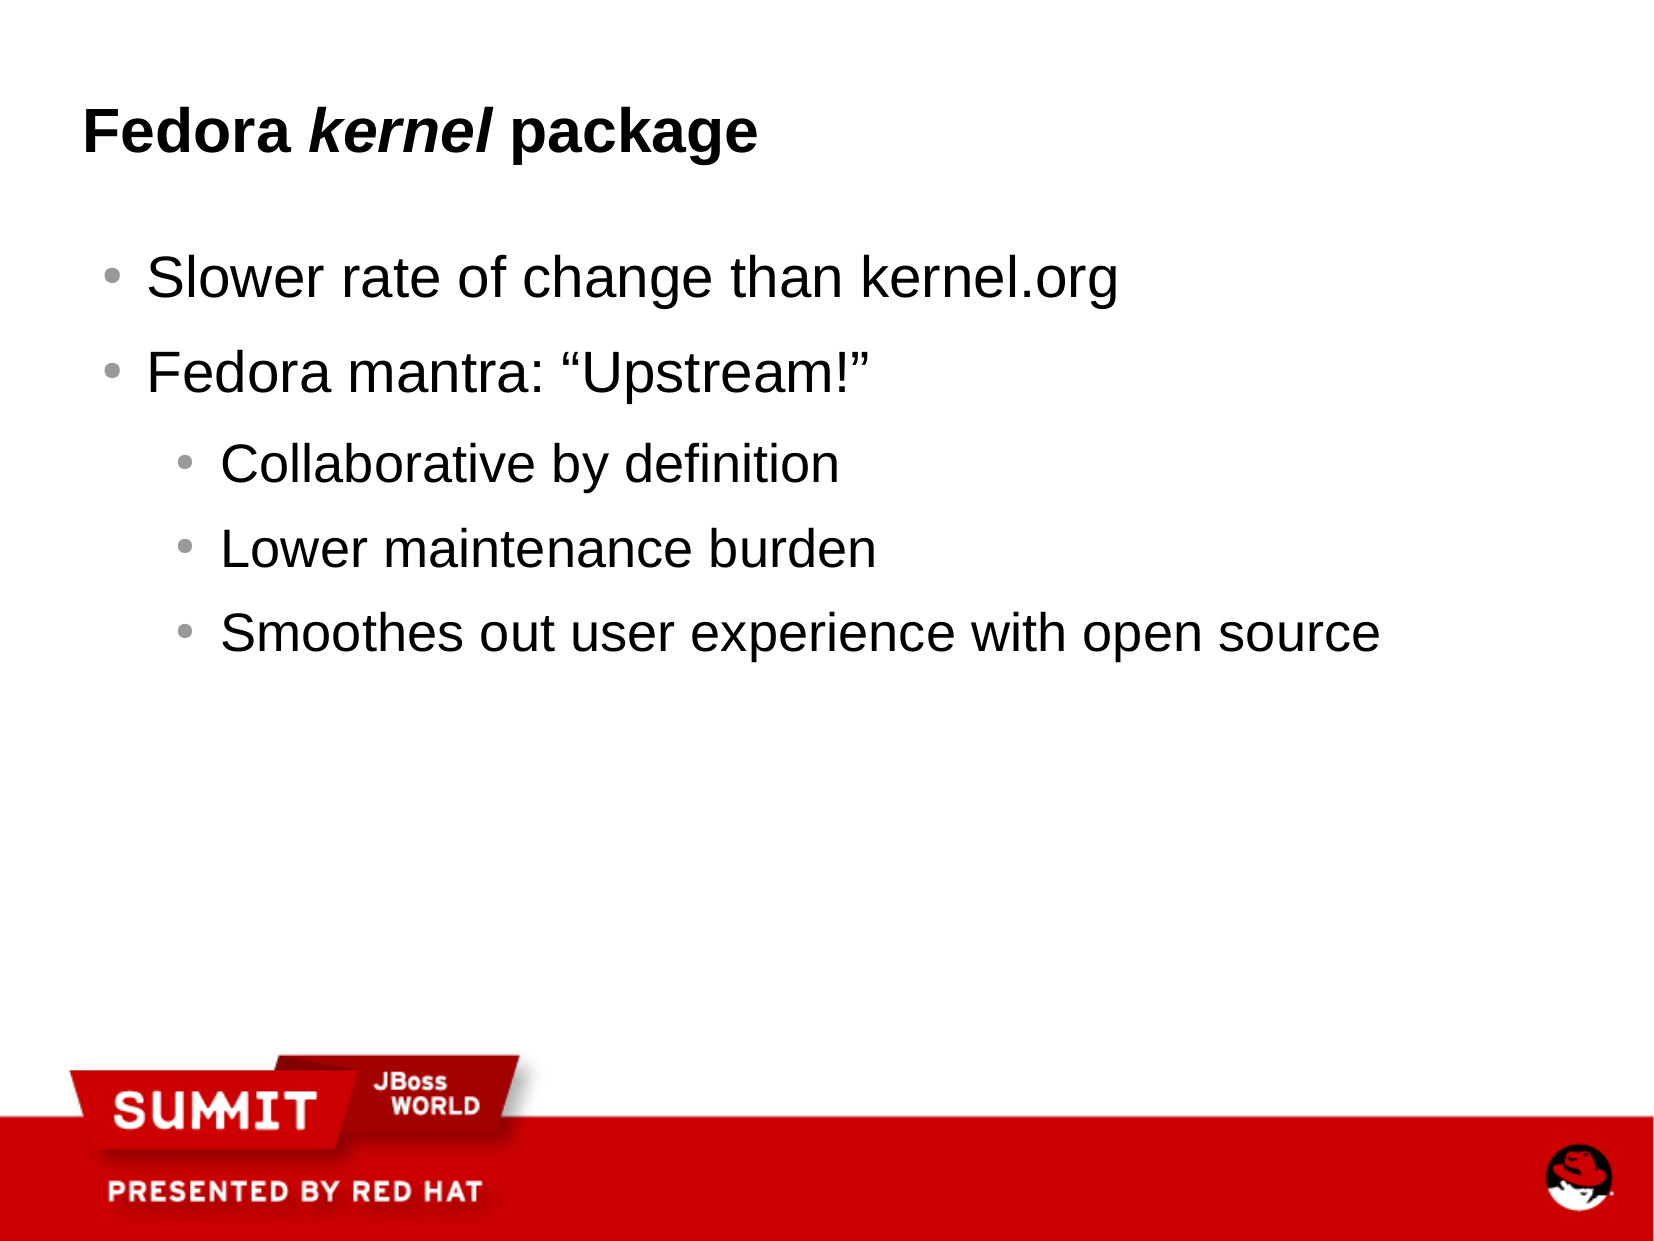

# Fedora kernel package
Slower rate of change than kernel.org
Fedora mantra: “Upstream!”
Collaborative by definition
Lower maintenance burden
Smoothes out user experience with open source